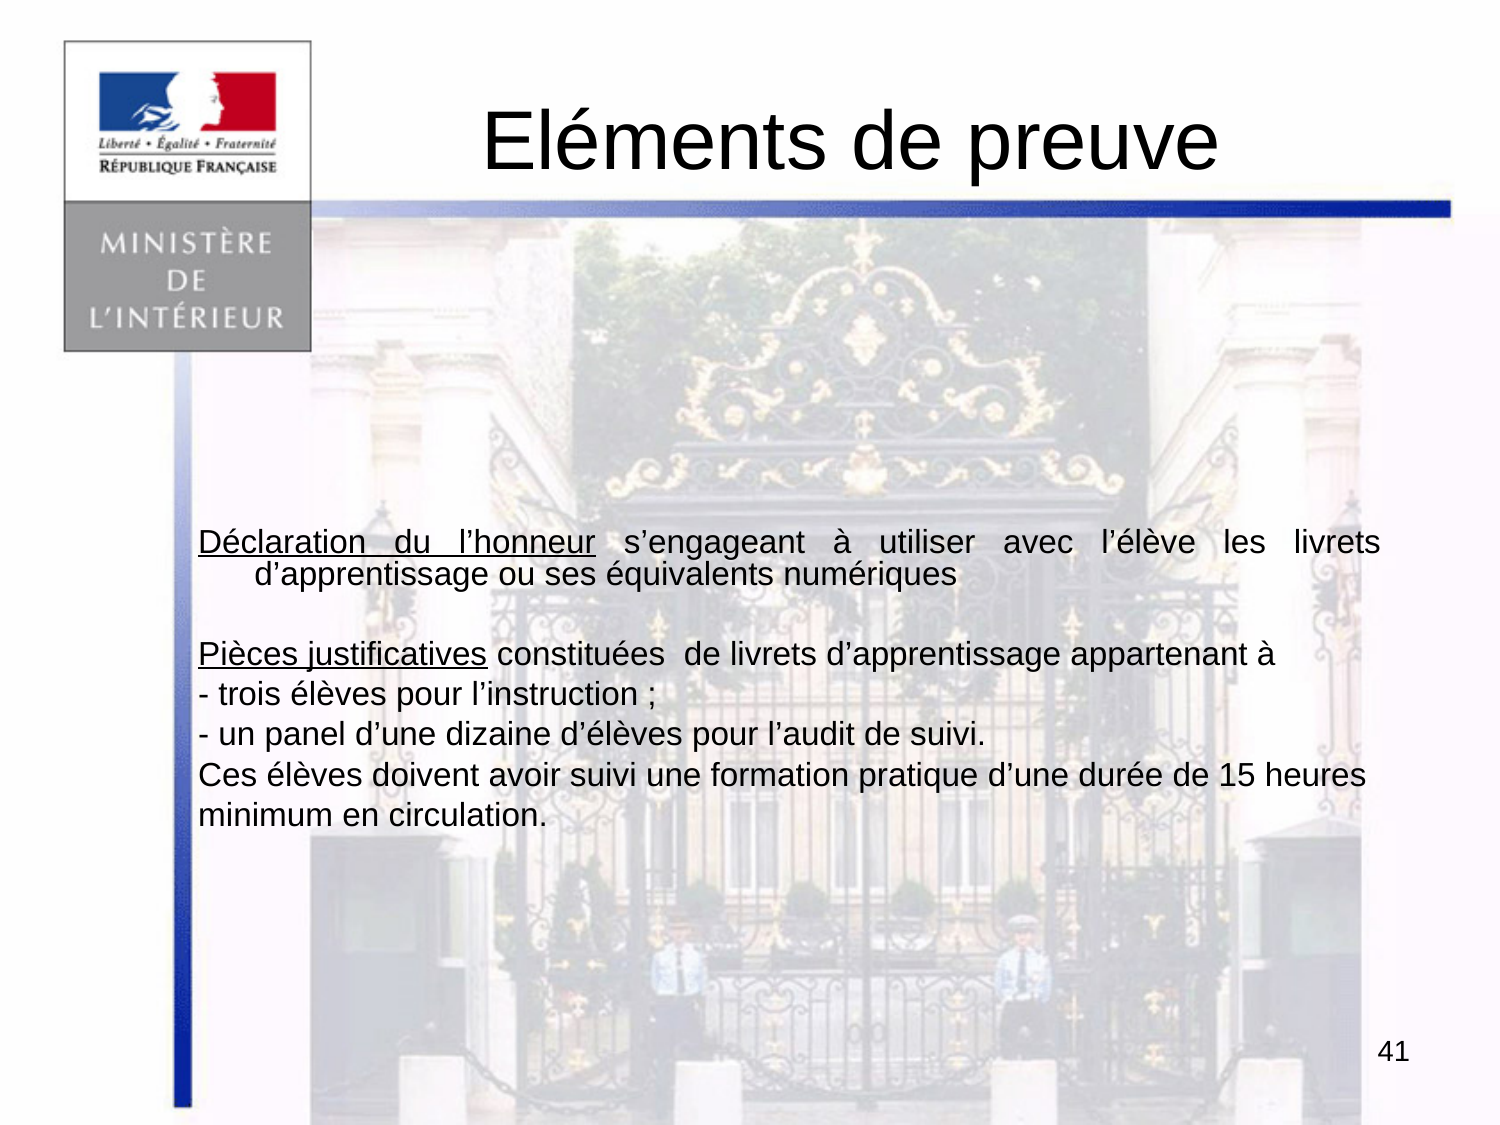

# Eléments de preuve
Déclaration du l’honneur s’engageant à utiliser avec l’élève les livrets d’apprentissage ou ses équivalents numériques
Pièces justificatives constituées de livrets d’apprentissage appartenant à
- trois élèves pour l’instruction ;
- un panel d’une dizaine d’élèves pour l’audit de suivi.
Ces élèves doivent avoir suivi une formation pratique d’une durée de 15 heures
minimum en circulation.